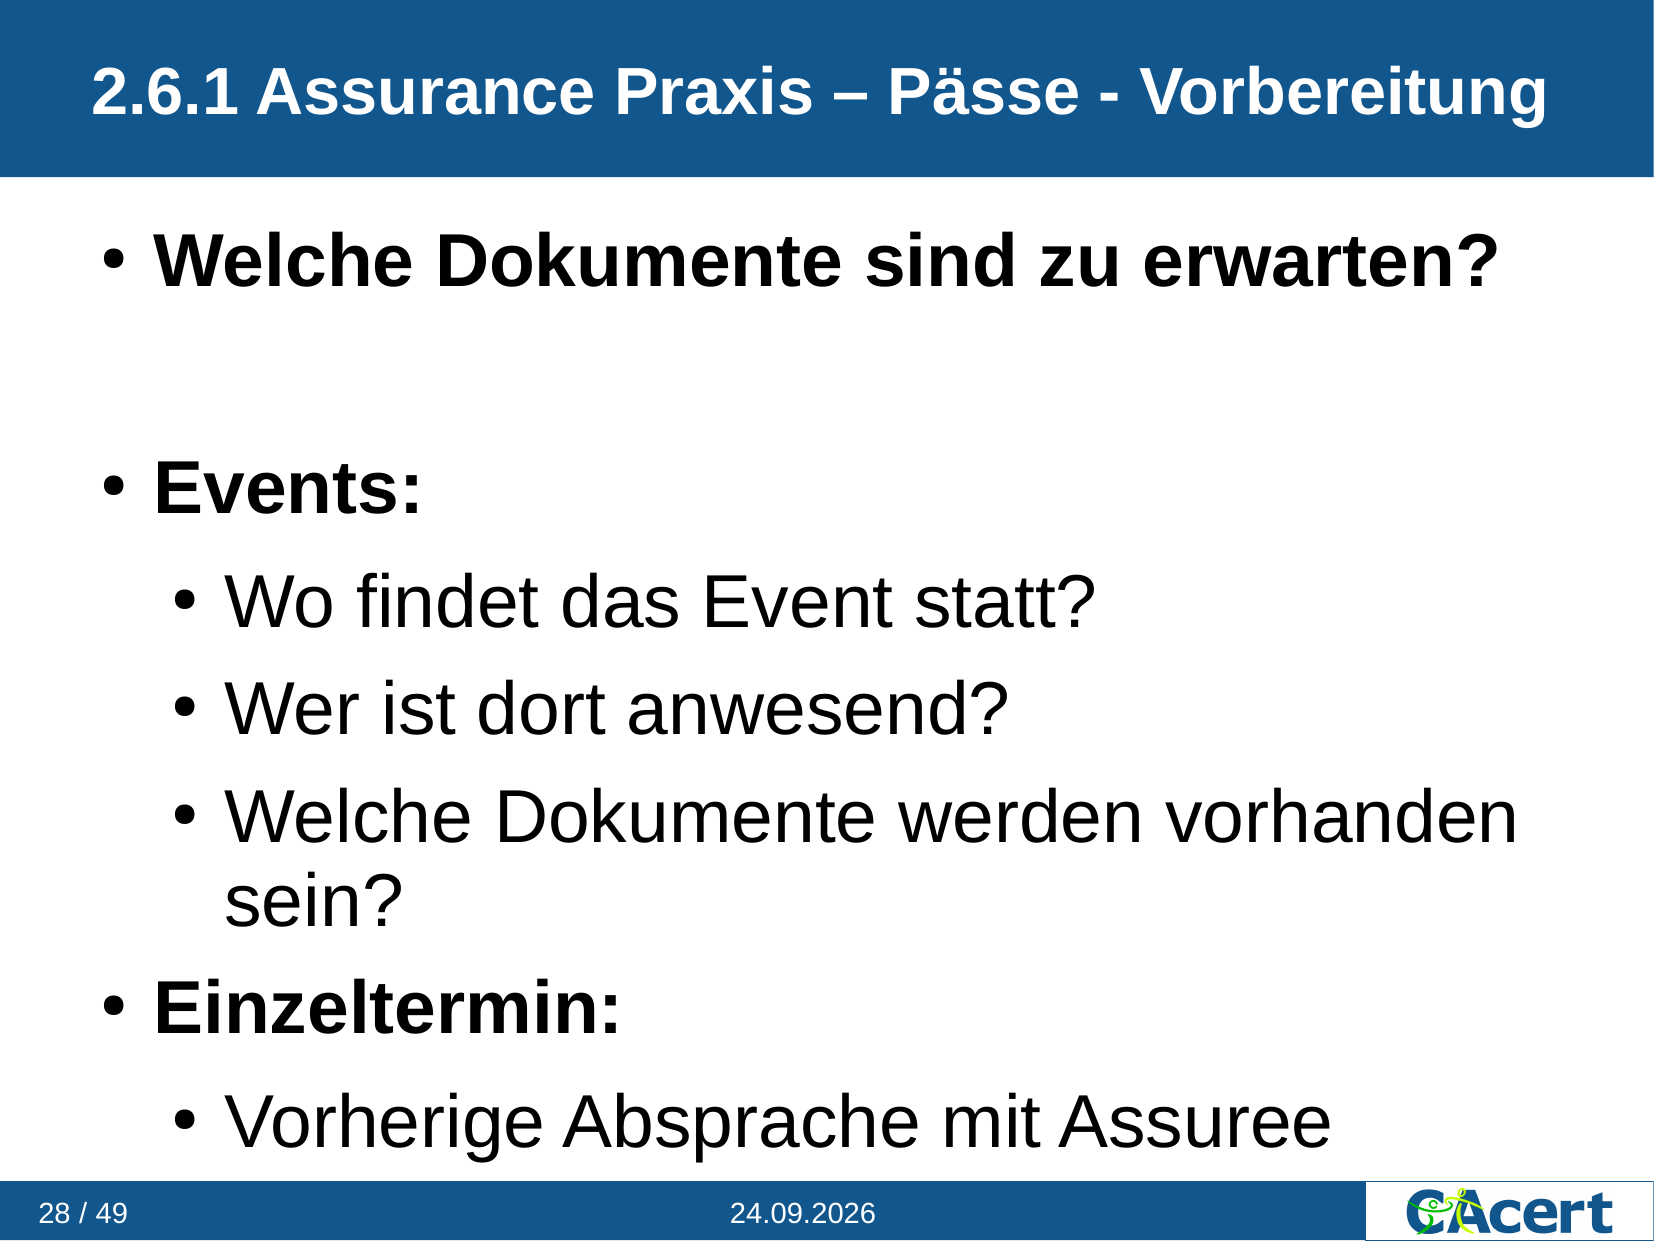

# 2.6.1 Assurance Praxis – Pässe - Vorbereitung
Welche Dokumente sind zu erwarten?
Events:
Wo findet das Event statt?
Wer ist dort anwesend?
Welche Dokumente werden vorhanden sein?
Einzeltermin:
Vorherige Absprache mit Assuree